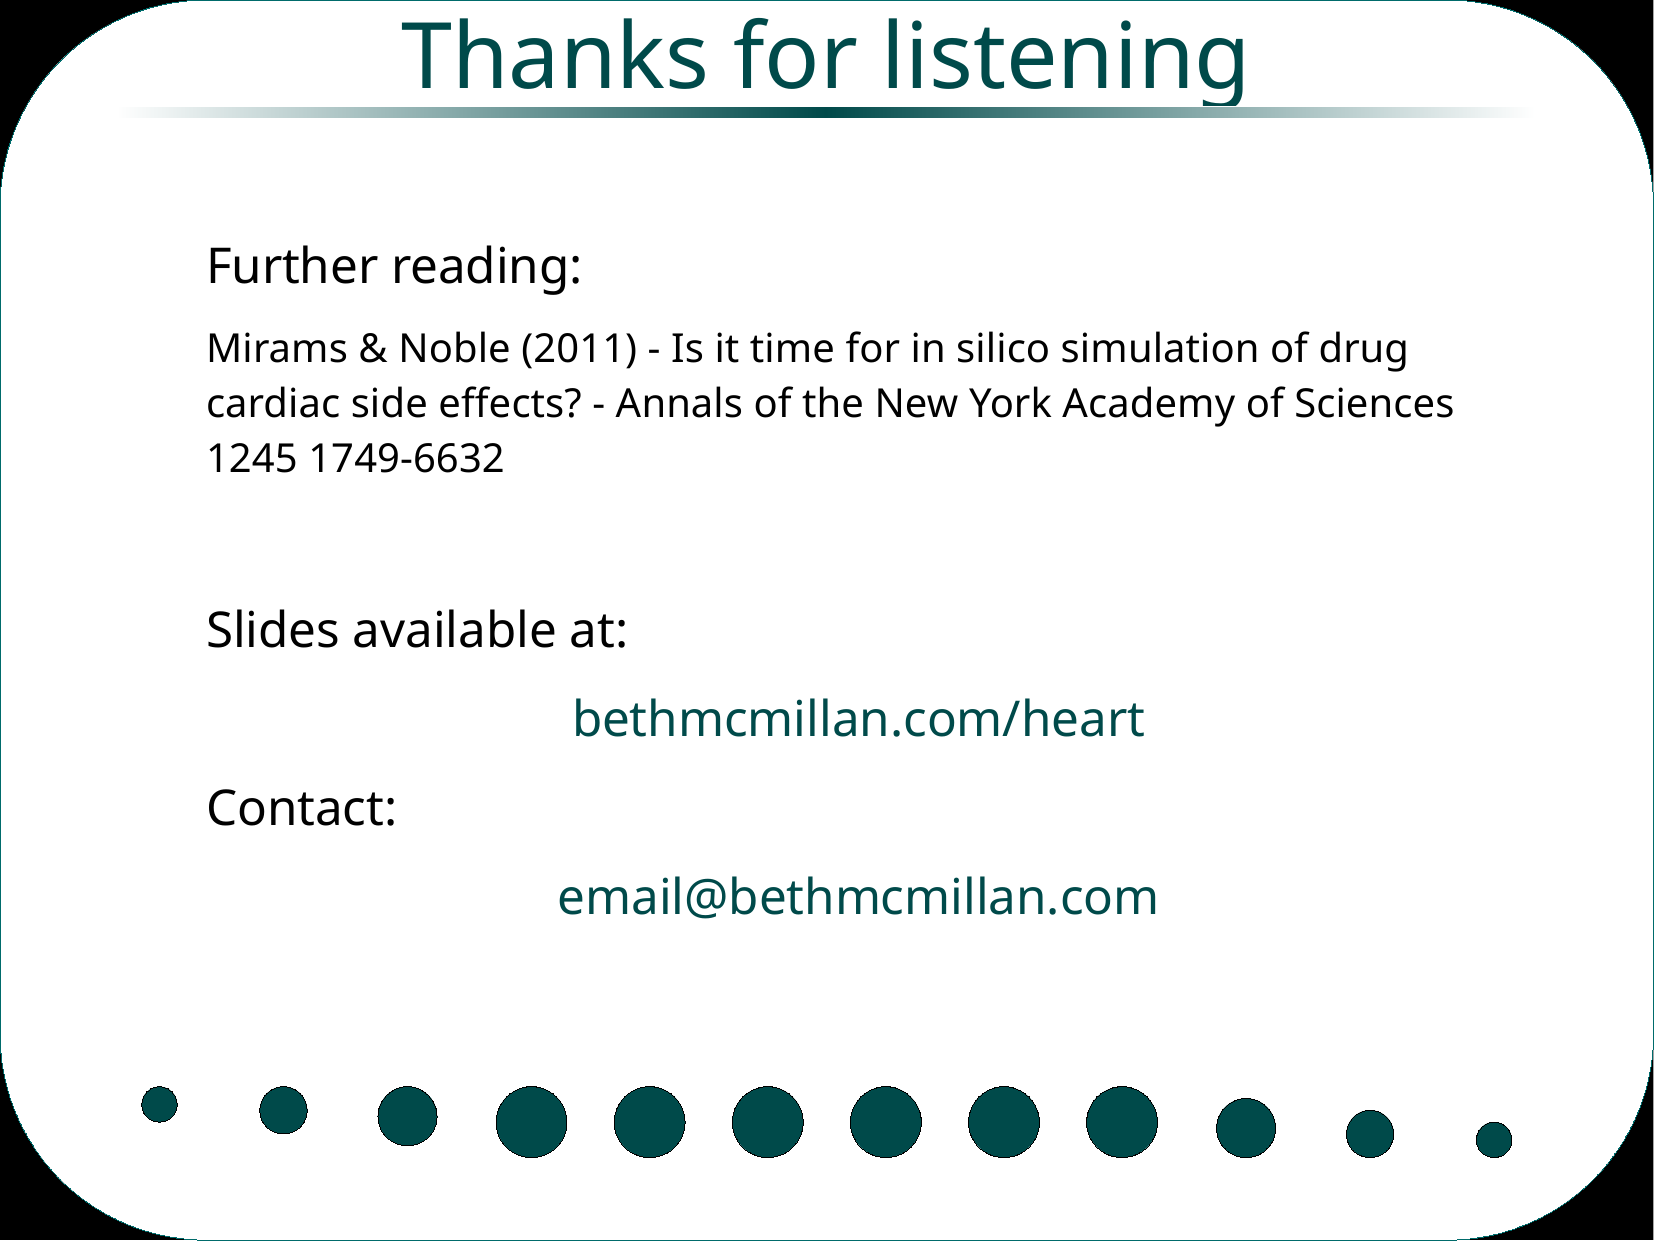

# Thanks for listening
Further reading:
Mirams & Noble (2011) - Is it time for in silico simulation of drug cardiac side effects? - Annals of the New York Academy of Sciences 1245 1749-6632
Slides available at:
bethmcmillan.com/heart
Contact:
email@bethmcmillan.com